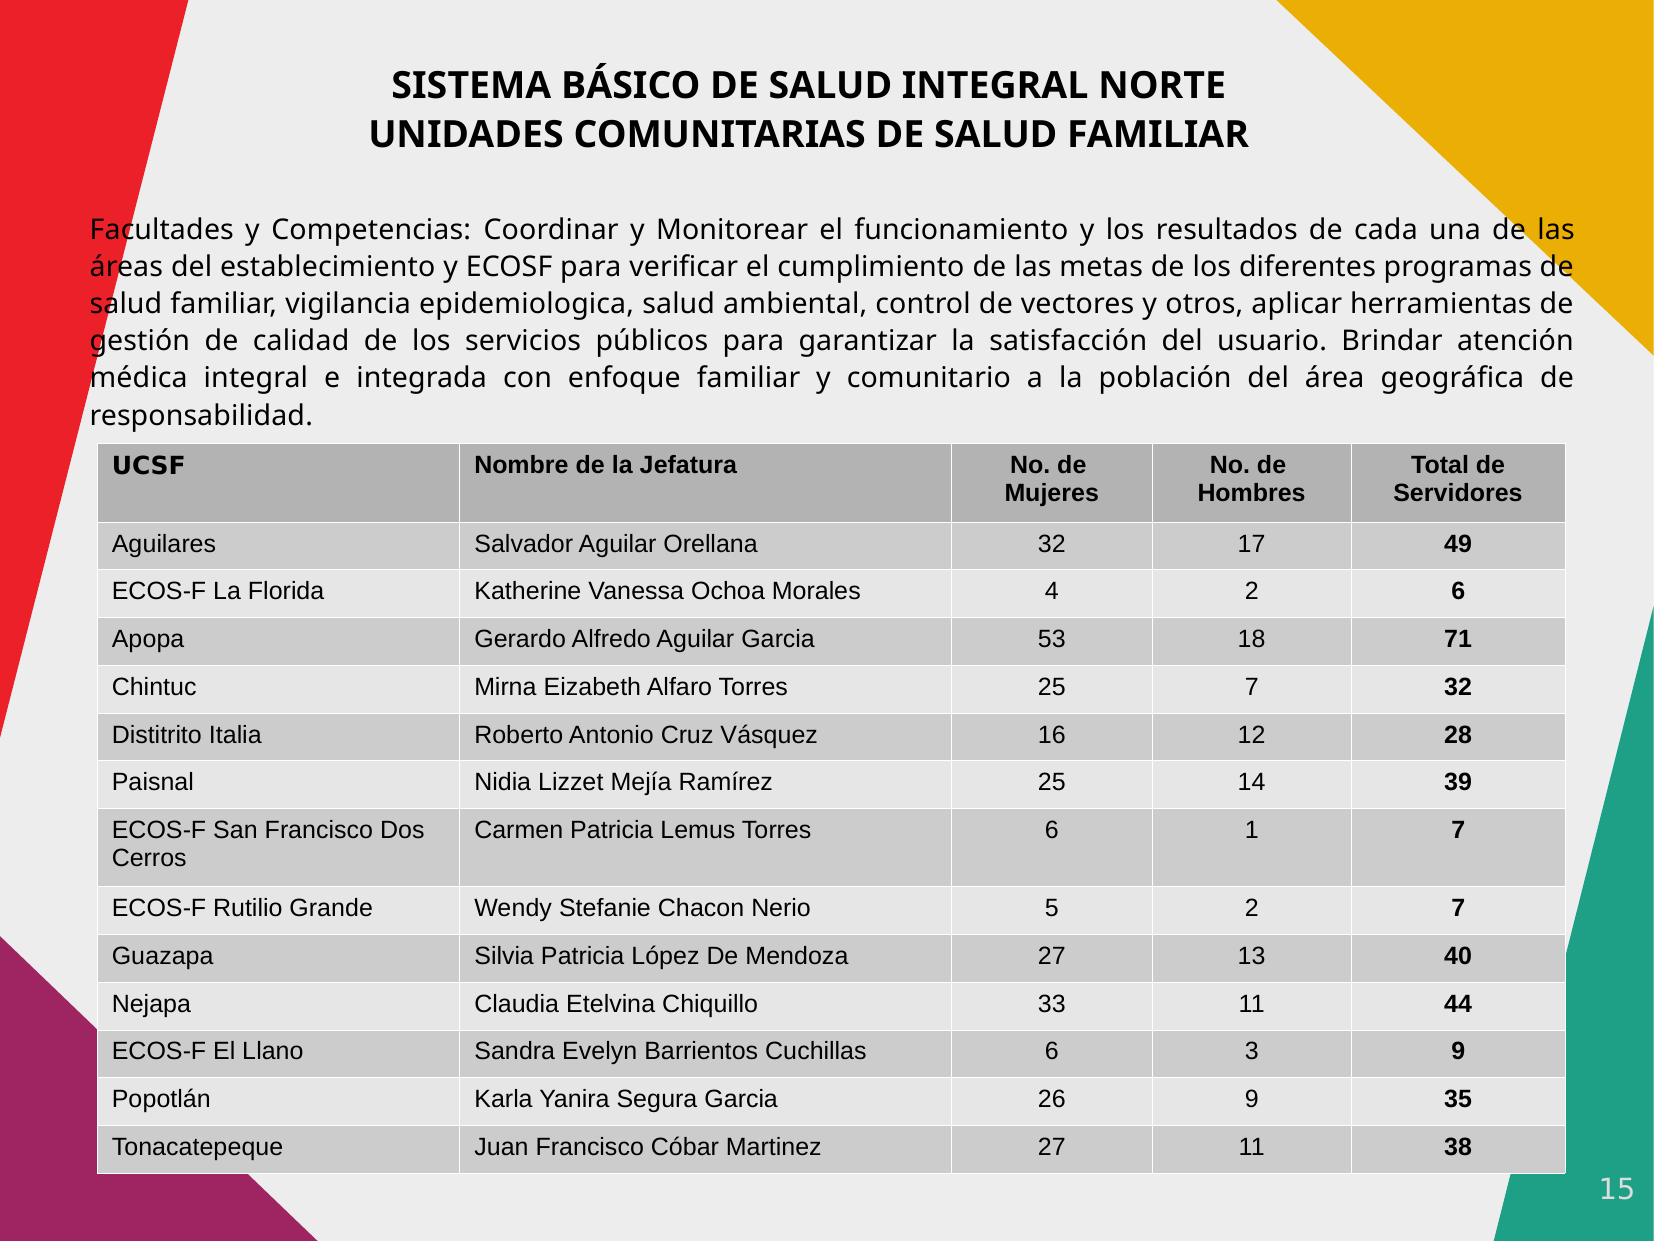

# SISTEMA BÁSICO DE SALUD INTEGRAL NORTE UNIDADES COMUNITARIAS DE SALUD FAMILIAR
Facultades y Competencias: Coordinar y Monitorear el funcionamiento y los resultados de cada una de las áreas del establecimiento y ECOSF para verificar el cumplimiento de las metas de los diferentes programas de salud familiar, vigilancia epidemiologica, salud ambiental, control de vectores y otros, aplicar herramientas de gestión de calidad de los servicios públicos para garantizar la satisfacción del usuario. Brindar atención médica integral e integrada con enfoque familiar y comunitario a la población del área geográfica de responsabilidad.
| UCSF | Nombre de la Jefatura | No. de Mujeres | No. de Hombres | Total de Servidores |
| --- | --- | --- | --- | --- |
| Aguilares | Salvador Aguilar Orellana | 32 | 17 | 49 |
| ECOS-F La Florida | Katherine Vanessa Ochoa Morales | 4 | 2 | 6 |
| Apopa | Gerardo Alfredo Aguilar Garcia | 53 | 18 | 71 |
| Chintuc | Mirna Eizabeth Alfaro Torres | 25 | 7 | 32 |
| Distitrito Italia | Roberto Antonio Cruz Vásquez | 16 | 12 | 28 |
| Paisnal | Nidia Lizzet Mejía Ramírez | 25 | 14 | 39 |
| ECOS-F San Francisco Dos Cerros | Carmen Patricia Lemus Torres | 6 | 1 | 7 |
| ECOS-F Rutilio Grande | Wendy Stefanie Chacon Nerio | 5 | 2 | 7 |
| Guazapa | Silvia Patricia López De Mendoza | 27 | 13 | 40 |
| Nejapa | Claudia Etelvina Chiquillo | 33 | 11 | 44 |
| ECOS-F El Llano | Sandra Evelyn Barrientos Cuchillas | 6 | 3 | 9 |
| Popotlán | Karla Yanira Segura Garcia | 26 | 9 | 35 |
| Tonacatepeque | Juan Francisco Cóbar Martinez | 27 | 11 | 38 |
15